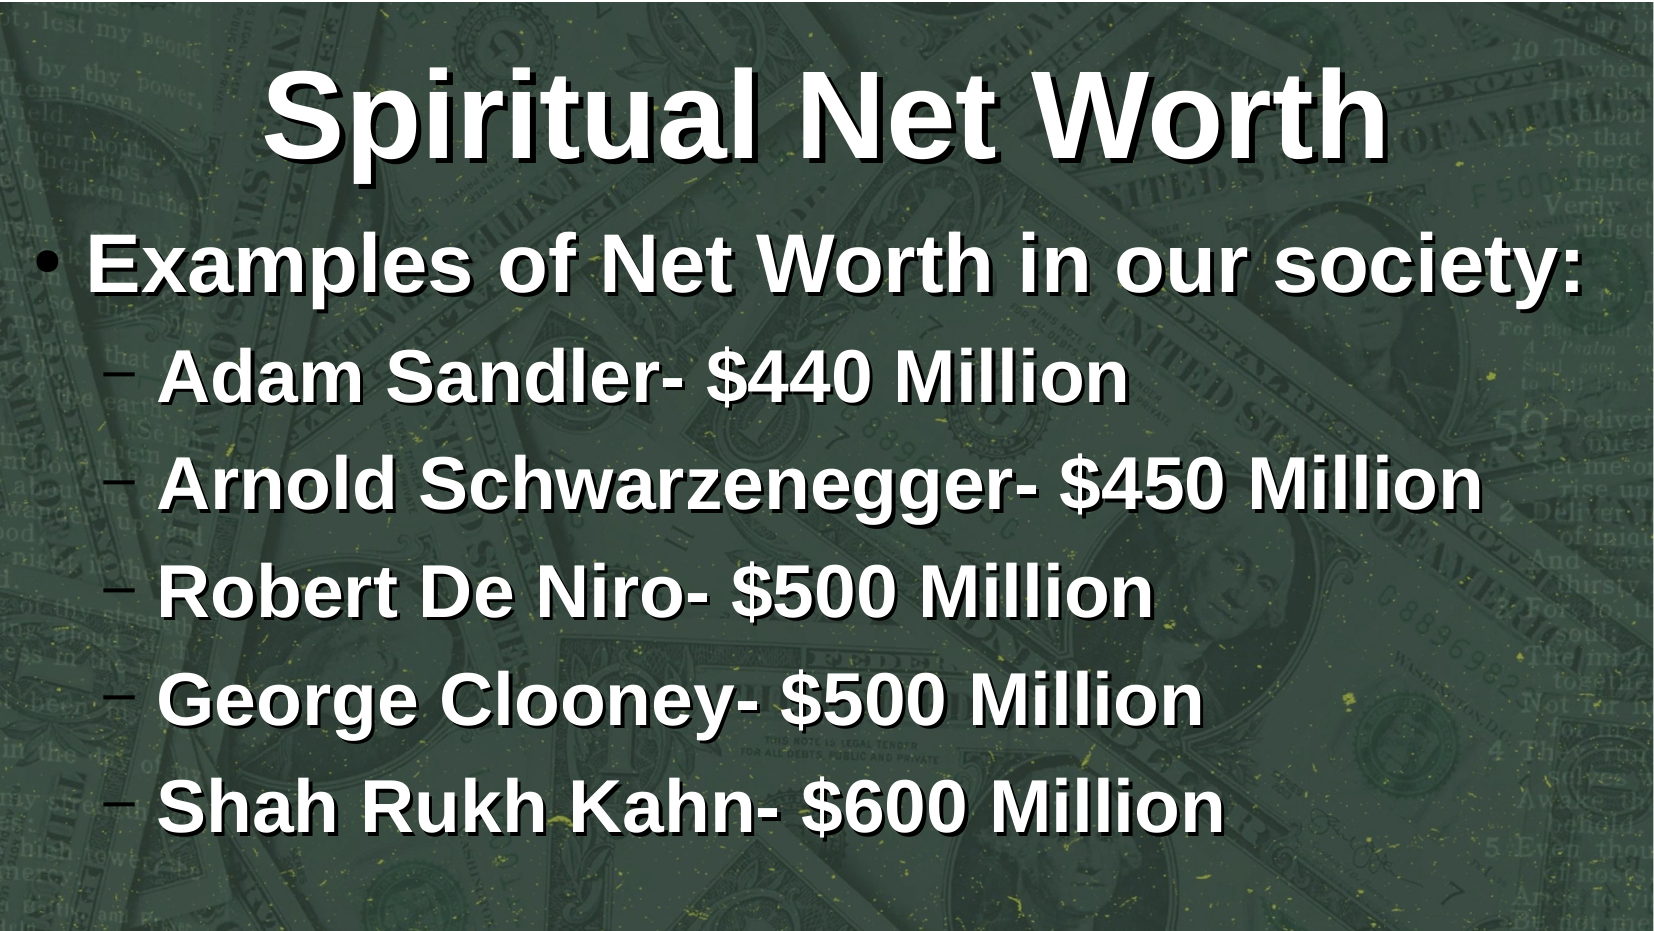

# Spiritual Net Worth
Examples of Net Worth in our society:
Adam Sandler- $440 Million
Arnold Schwarzenegger- $450 Million
Robert De Niro- $500 Million
George Clooney- $500 Million
Shah Rukh Kahn- $600 Million